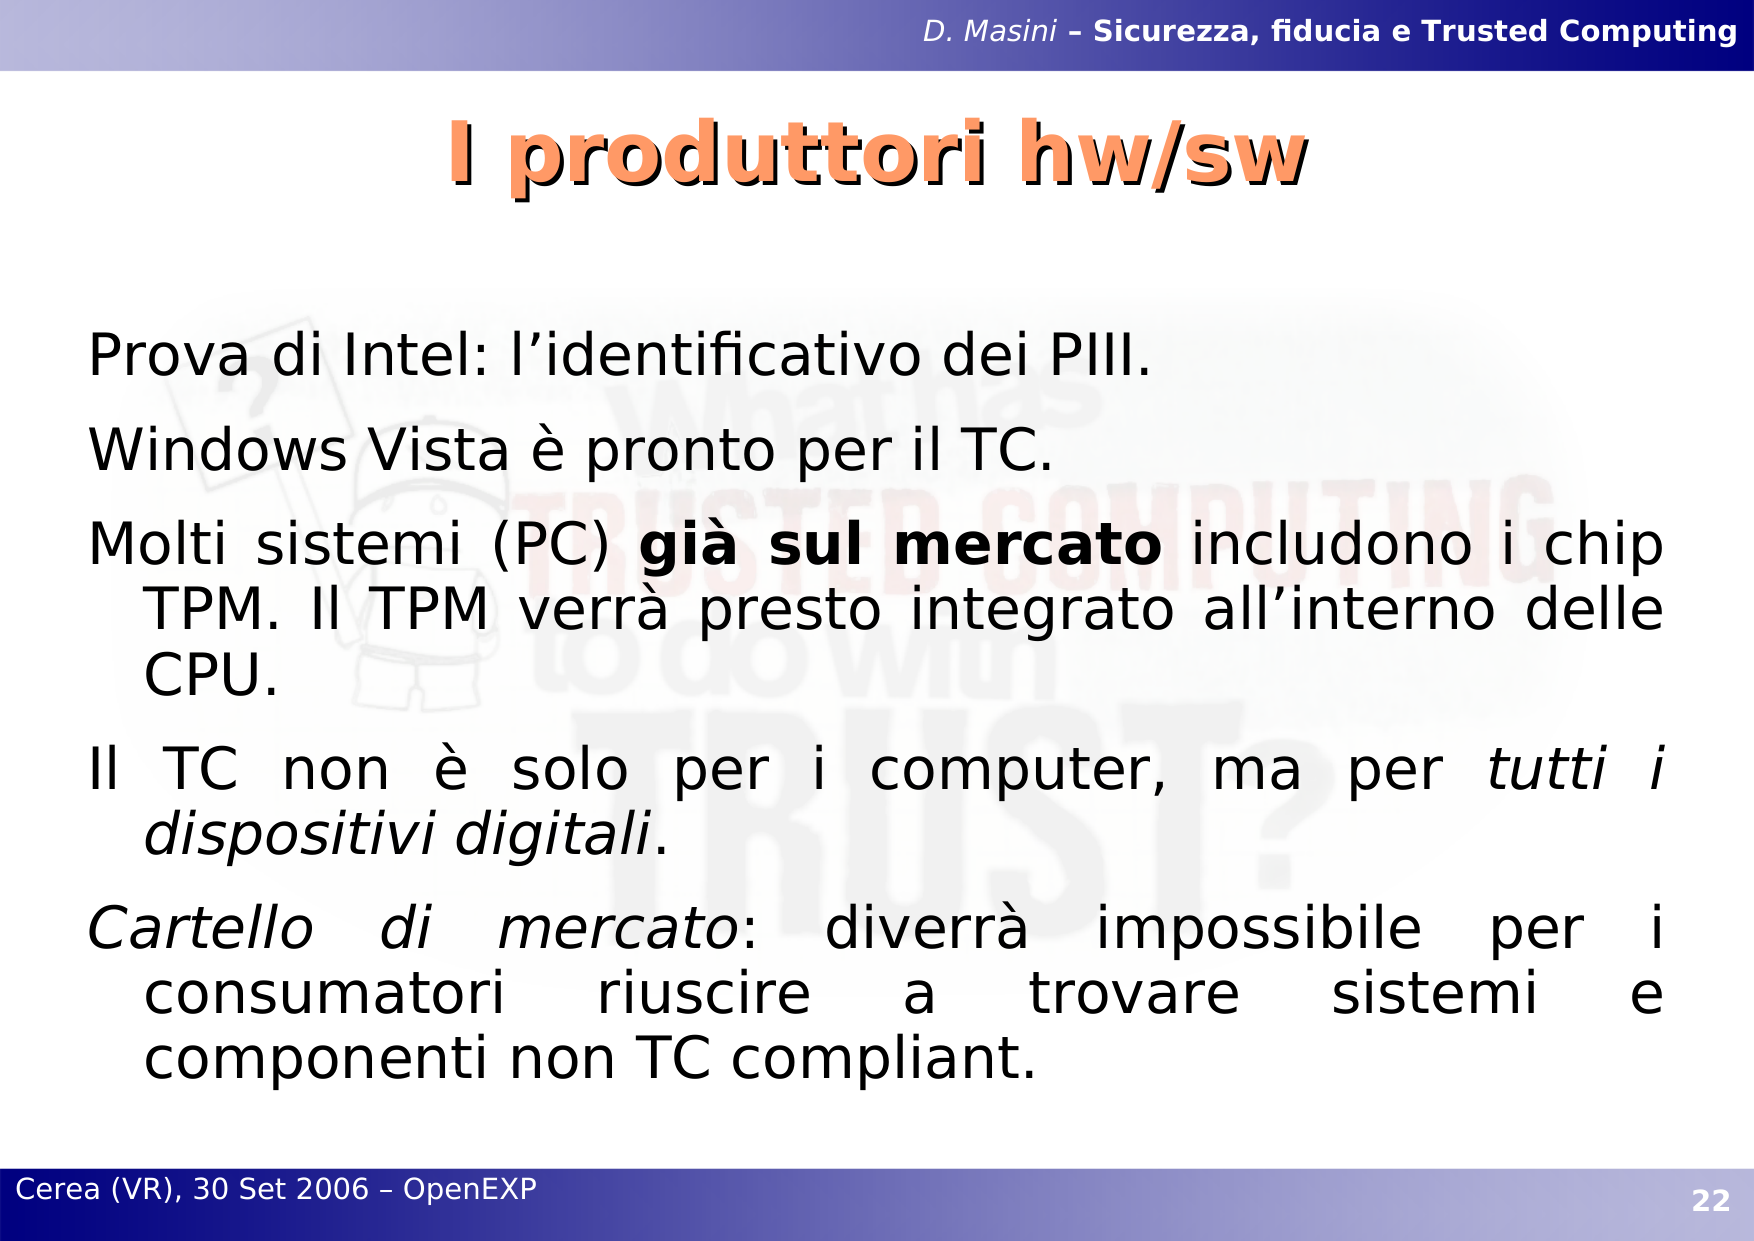

D. Masini – Sicurezza, fiducia e Trusted Computing
# I produttori hw/sw
Prova di Intel: l’identificativo dei PIII.
Windows Vista è pronto per il TC.
Molti sistemi (PC) già sul mercato includono i chip TPM. Il TPM verrà presto integrato all’interno delle CPU.
Il TC non è solo per i computer, ma per tutti i dispositivi digitali.
Cartello di mercato: diverrà impossibile per i consumatori riuscire a trovare sistemi e componenti non TC compliant.
Cerea (VR), 30 Set 2006 – OpenEXP